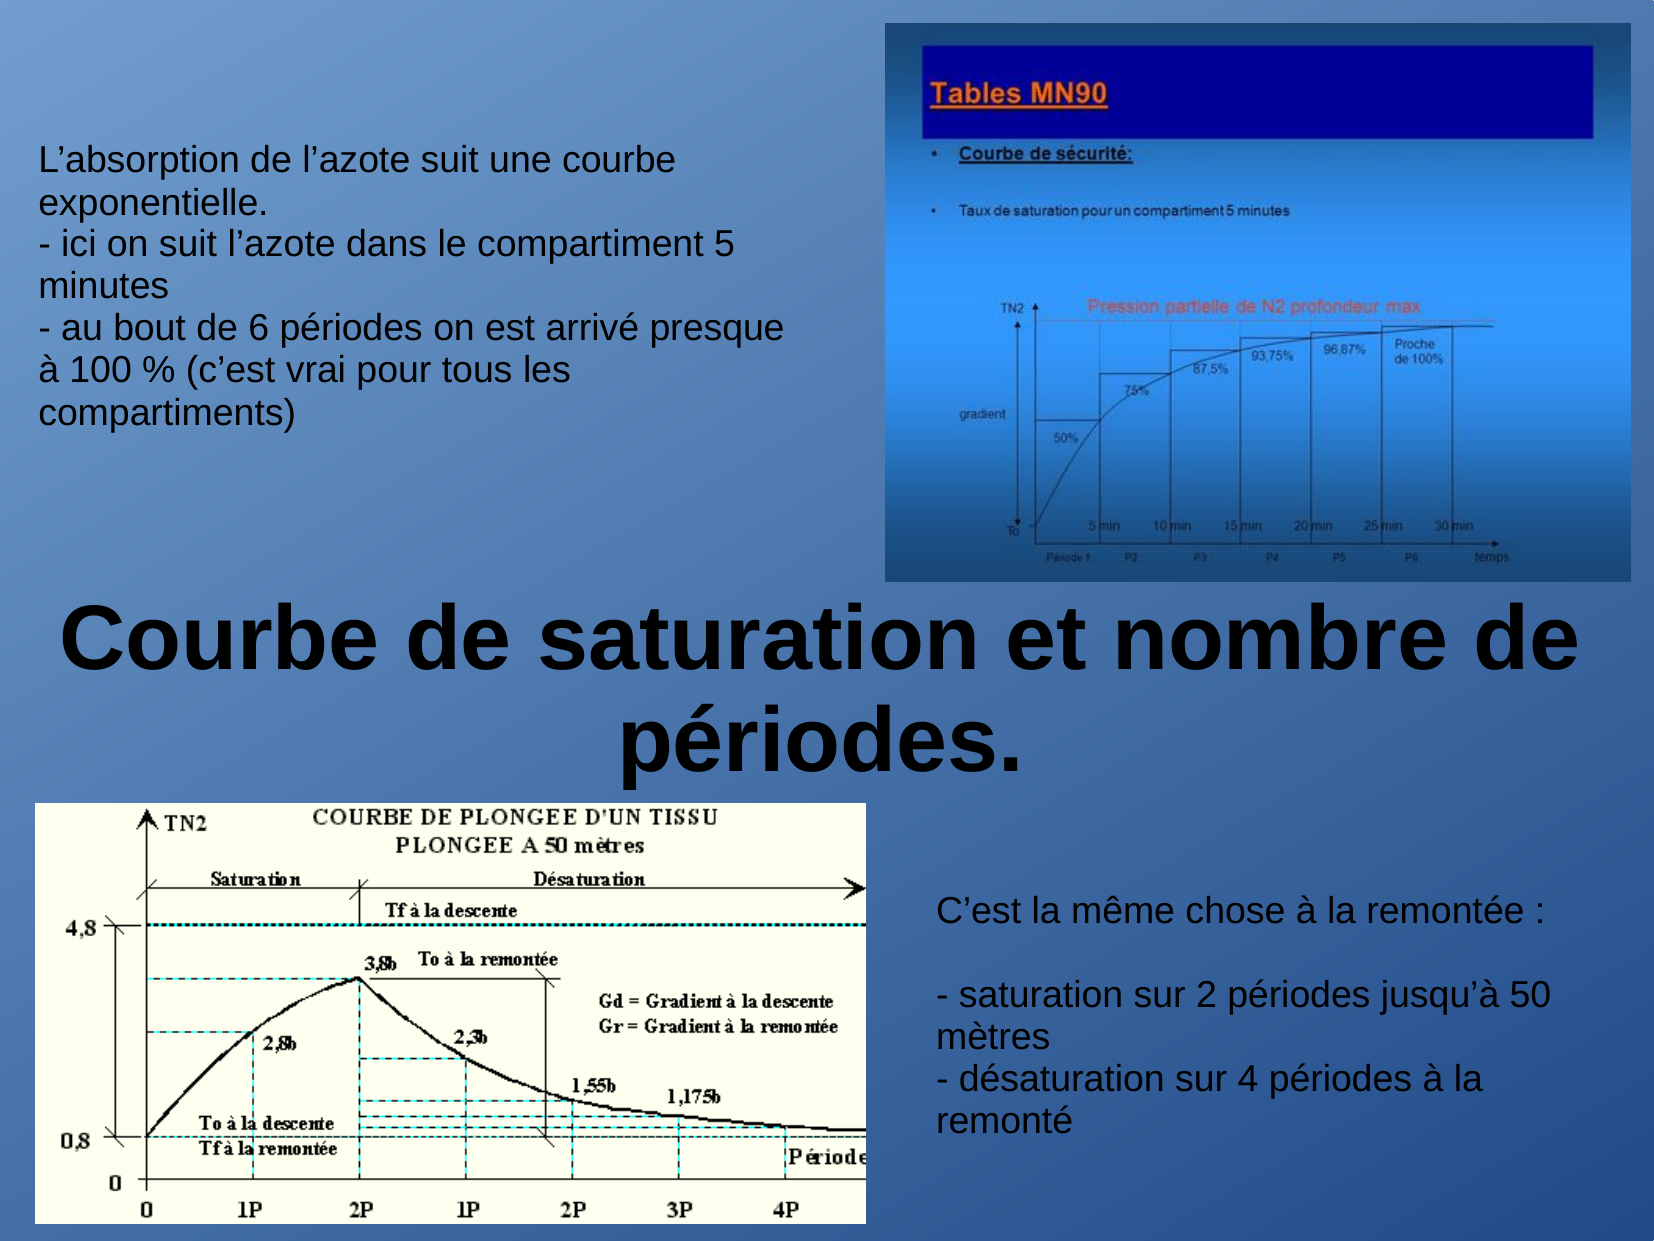

L’absorption de l’azote suit une courbe exponentielle.
- ici on suit l’azote dans le compartiment 5 minutes
- au bout de 6 périodes on est arrivé presque à 100 % (c’est vrai pour tous les compartiments)
# Courbe de saturation et nombre de périodes.
C’est la même chose à la remontée :
- saturation sur 2 périodes jusqu’à 50 mètres
- désaturation sur 4 périodes à la remonté